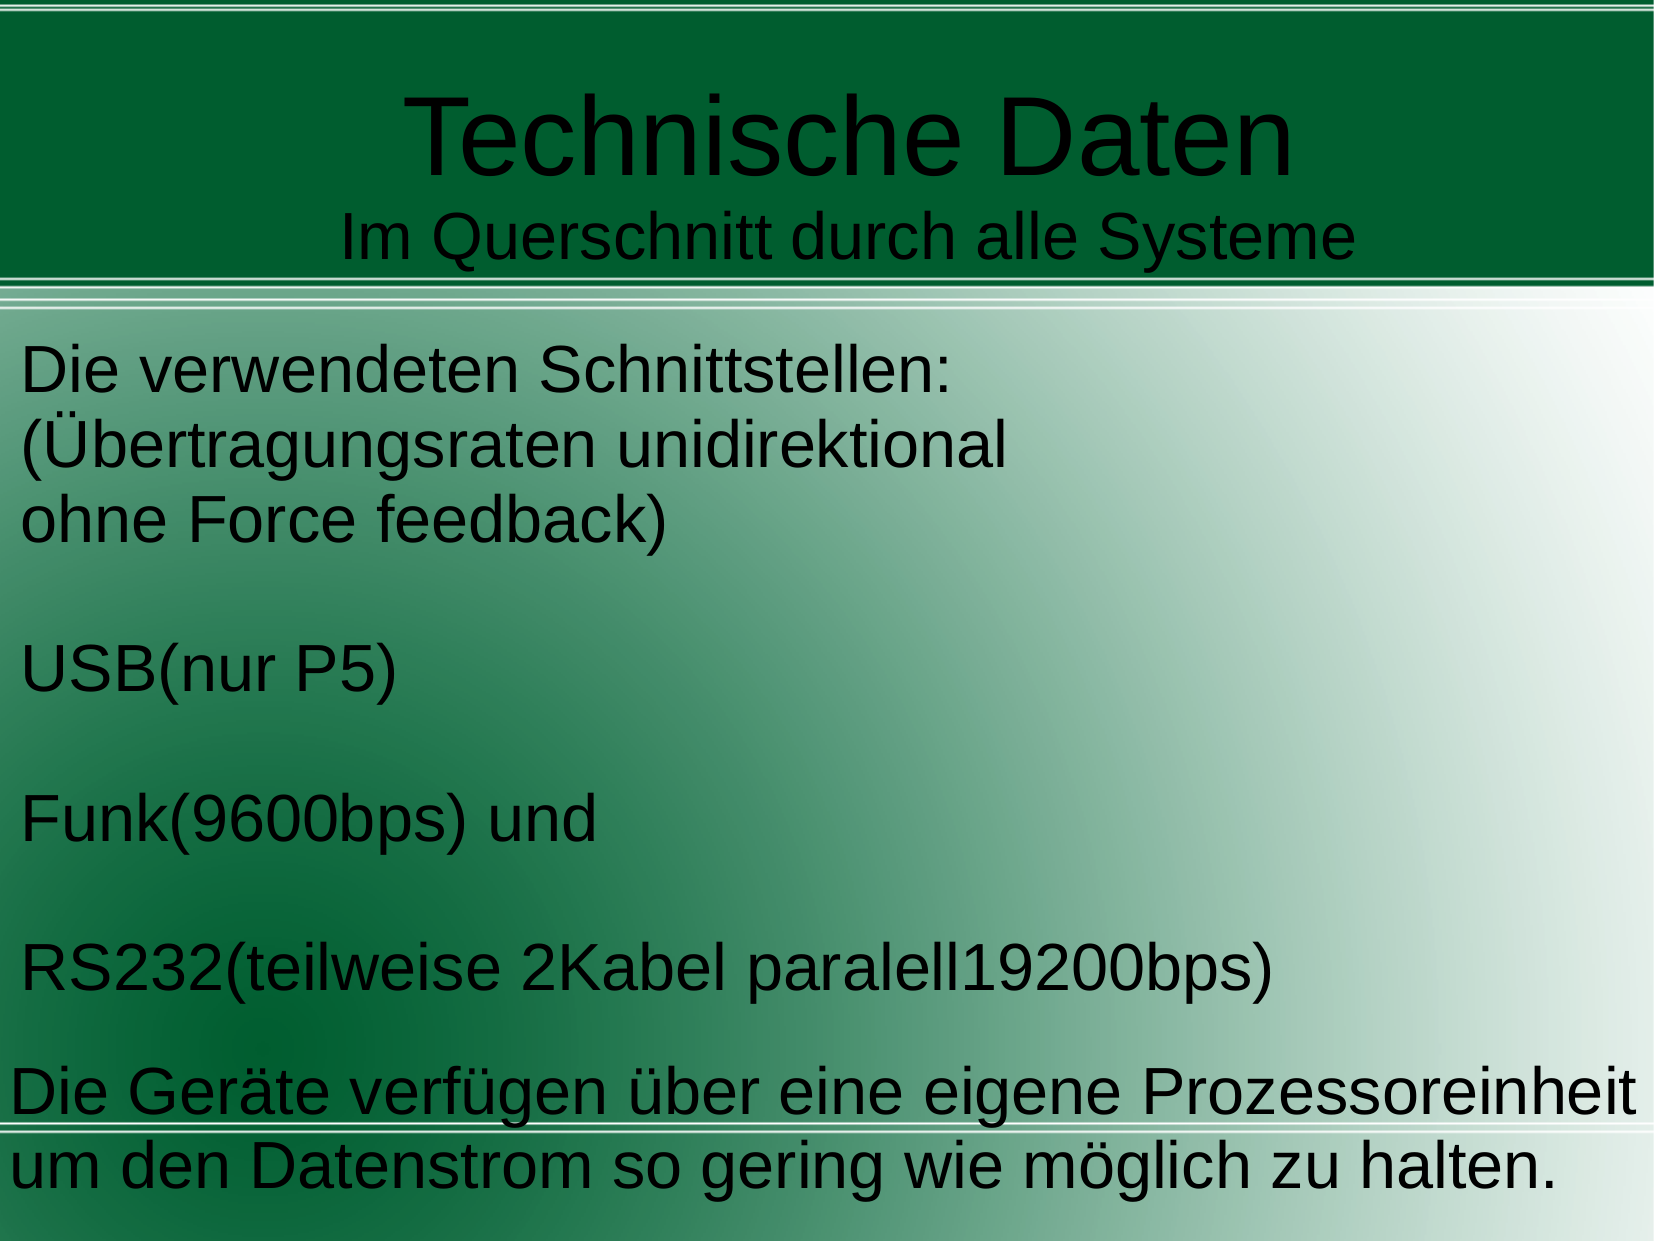

Technische Daten
Im Querschnitt durch alle Systeme
Die verwendeten Schnittstellen:
(Übertragungsraten unidirektional
ohne Force feedback)
USB(nur P5)
Funk(9600bps) und
RS232(teilweise 2Kabel paralell19200bps)
Die Geräte verfügen über eine eigene Prozessoreinheit
um den Datenstrom so gering wie möglich zu halten.